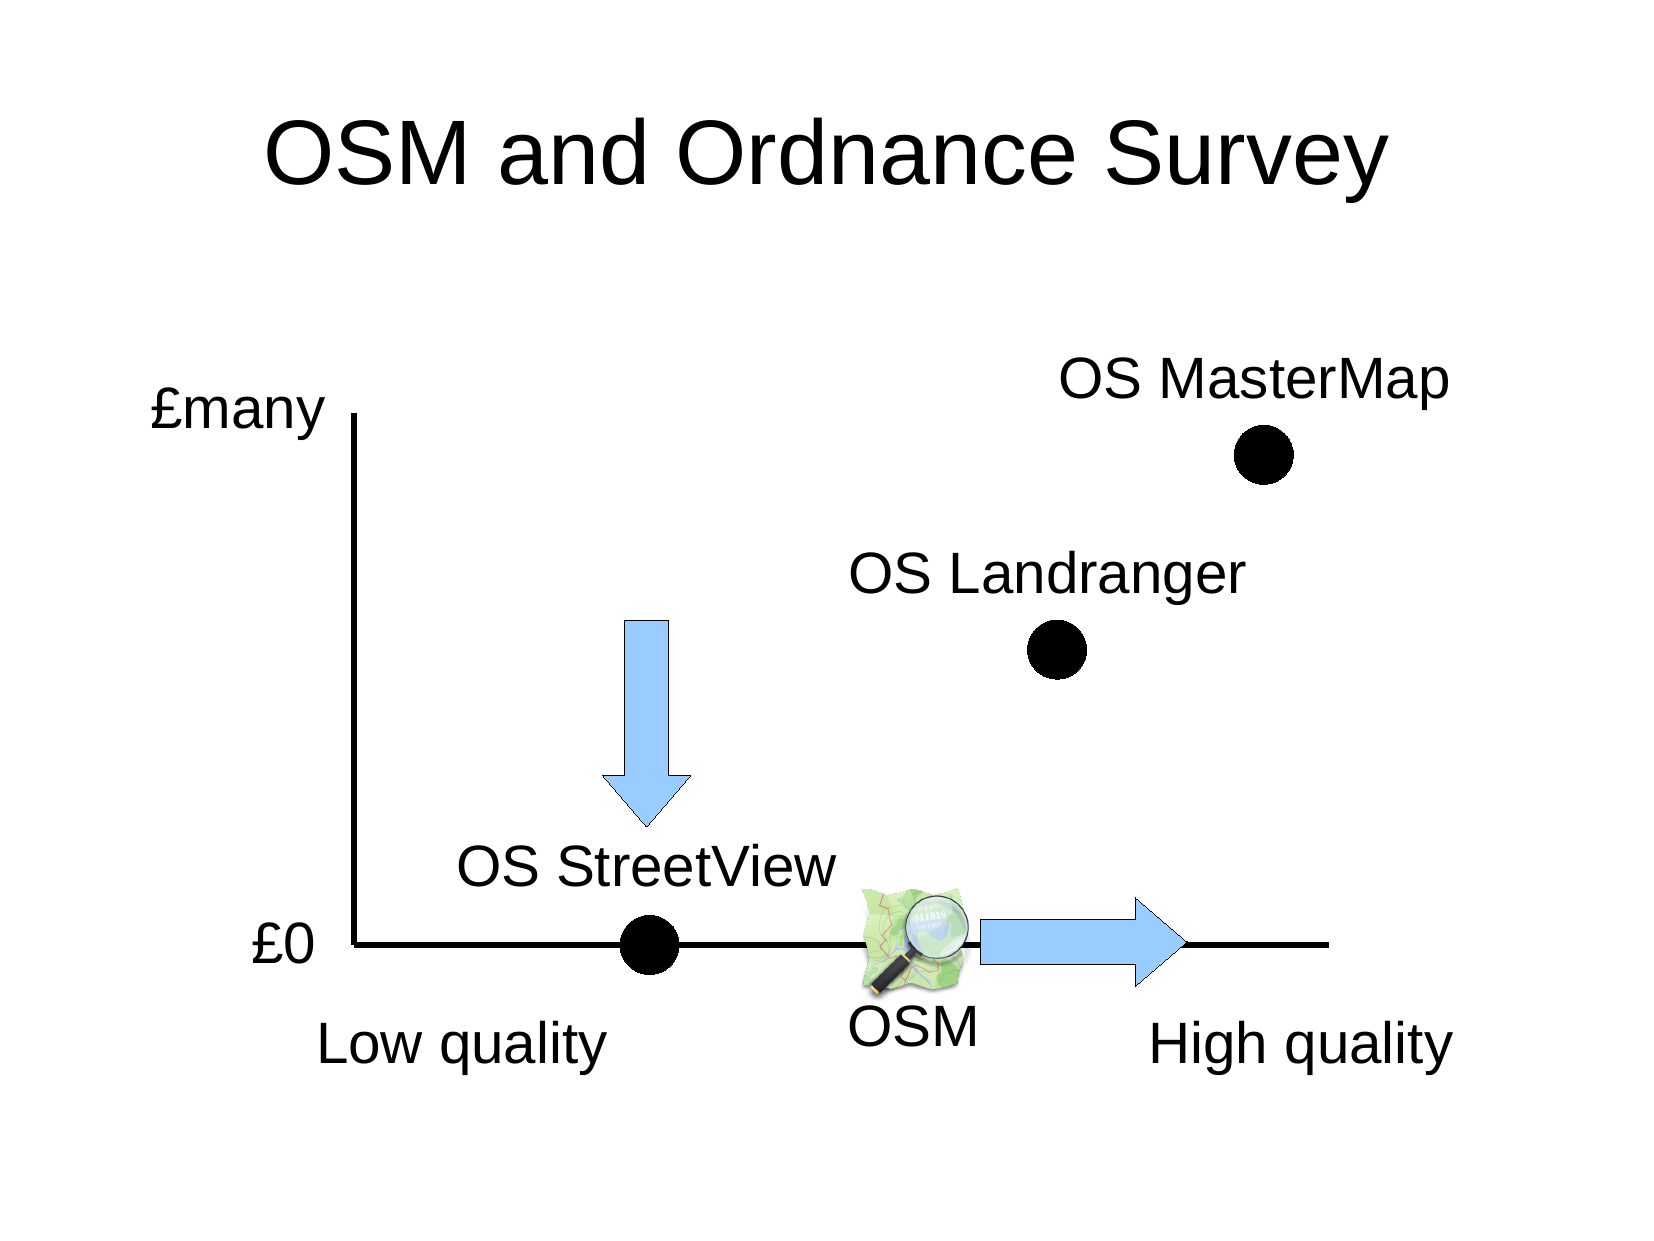

# OSM and Ordnance Survey
OS MasterMap
£many
OS Landranger
OS StreetView
£0
OSM
Low quality
High quality